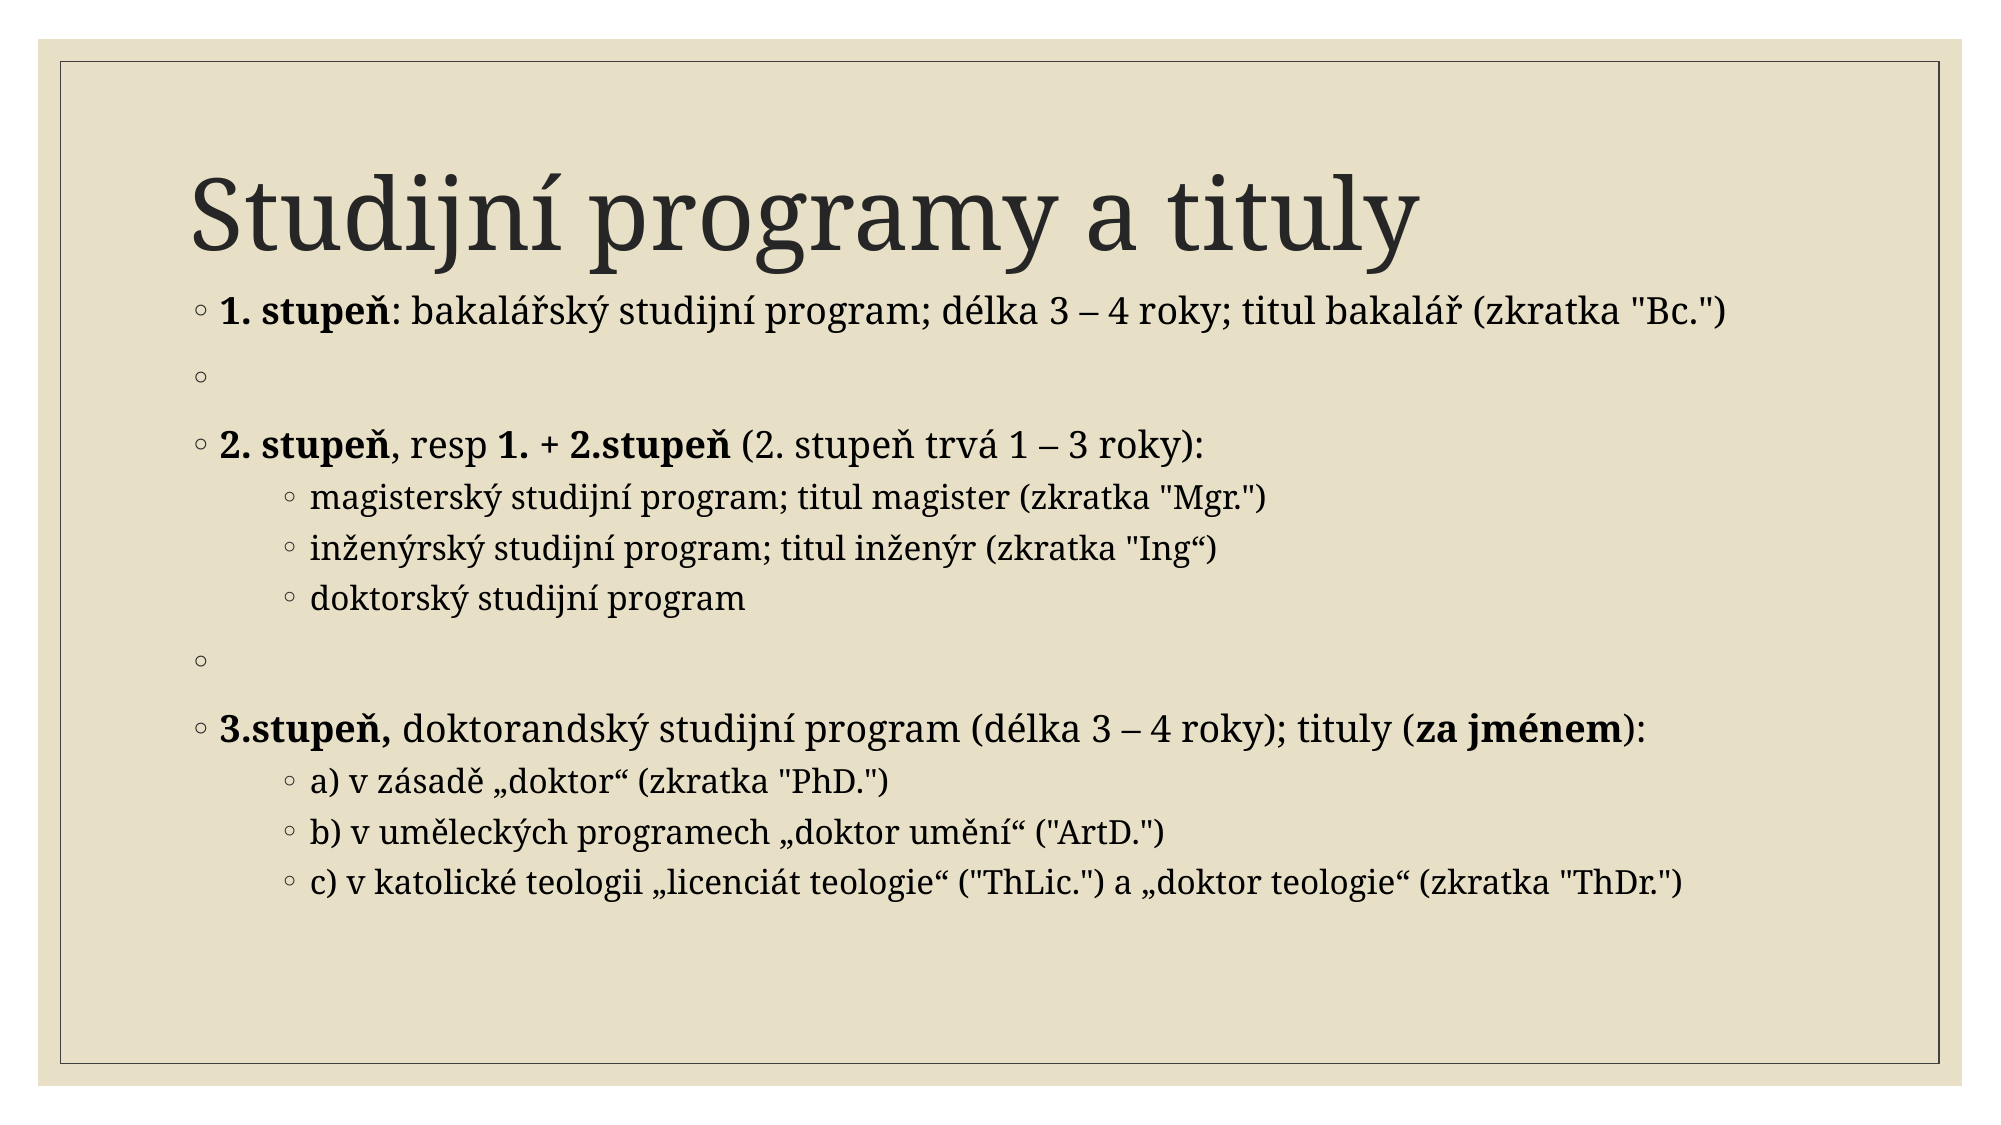

# Studijní programy a tituly
1. stupeň: bakalářský studijní program; délka 3 – 4 roky; titul bakalář (zkratka "Bc.")
2. stupeň, resp 1. + 2.stupeň (2. stupeň trvá 1 – 3 roky):
magisterský studijní program; titul magister (zkratka "Mgr.")
inženýrský studijní program; titul inženýr (zkratka "Ing“)
doktorský studijní program
3.stupeň, doktorandský studijní program (délka 3 – 4 roky); tituly (za jménem):
a) v zásadě „doktor“ (zkratka "PhD.")
b) v uměleckých programech „doktor umění“ ("ArtD.")
c) v katolické teologii „licenciát teologie“ ("ThLic.") a „doktor teologie“ (zkratka "ThDr.")